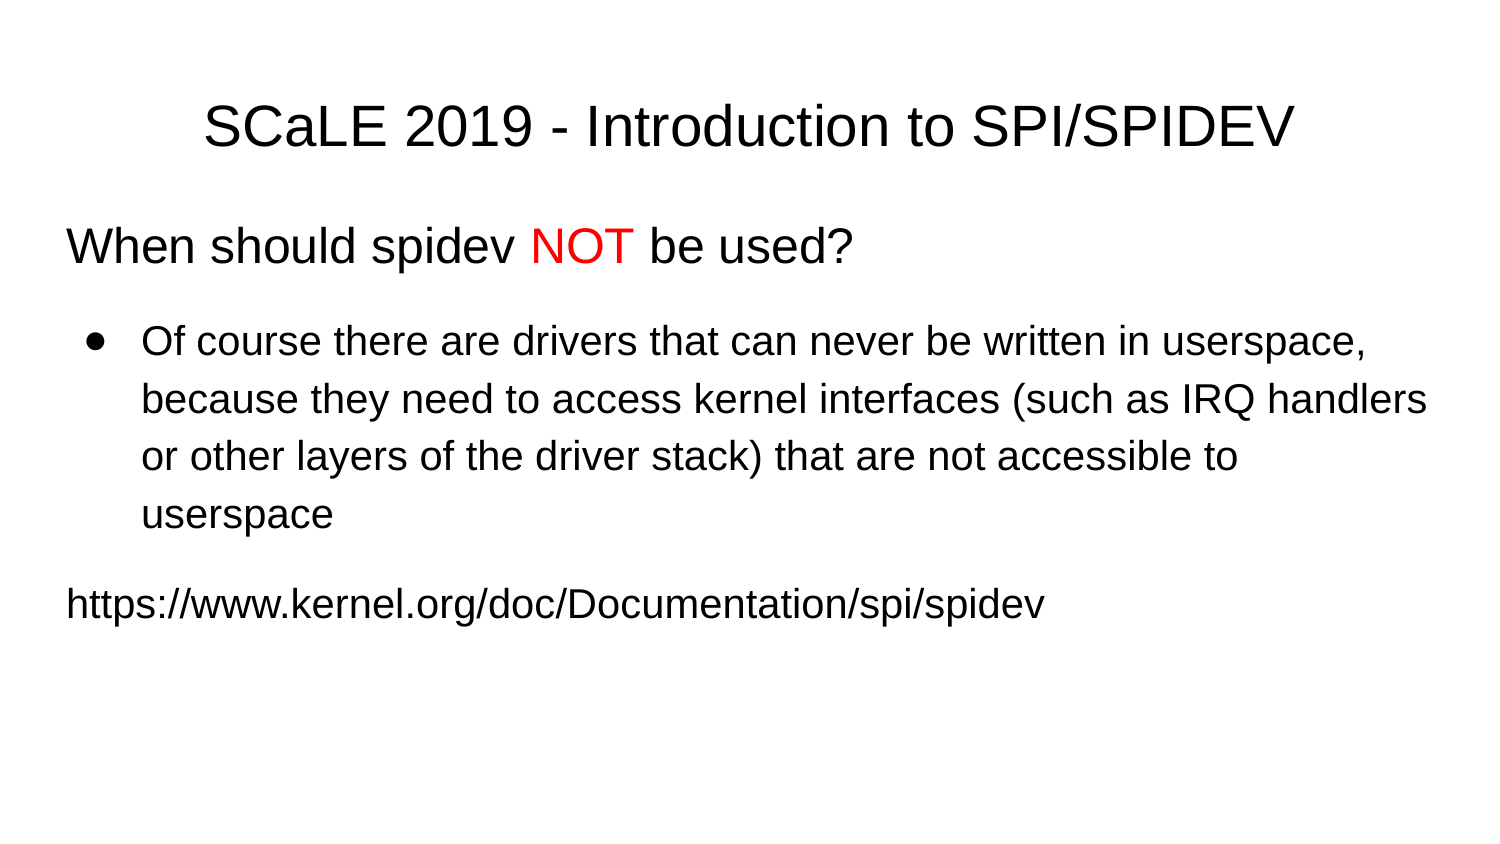

# SCaLE 2019 - Introduction to SPI/SPIDEV
When should spidev NOT be used?
Of course there are drivers that can never be written in userspace, because they need to access kernel interfaces (such as IRQ handlers or other layers of the driver stack) that are not accessible to userspace
https://www.kernel.org/doc/Documentation/spi/spidev